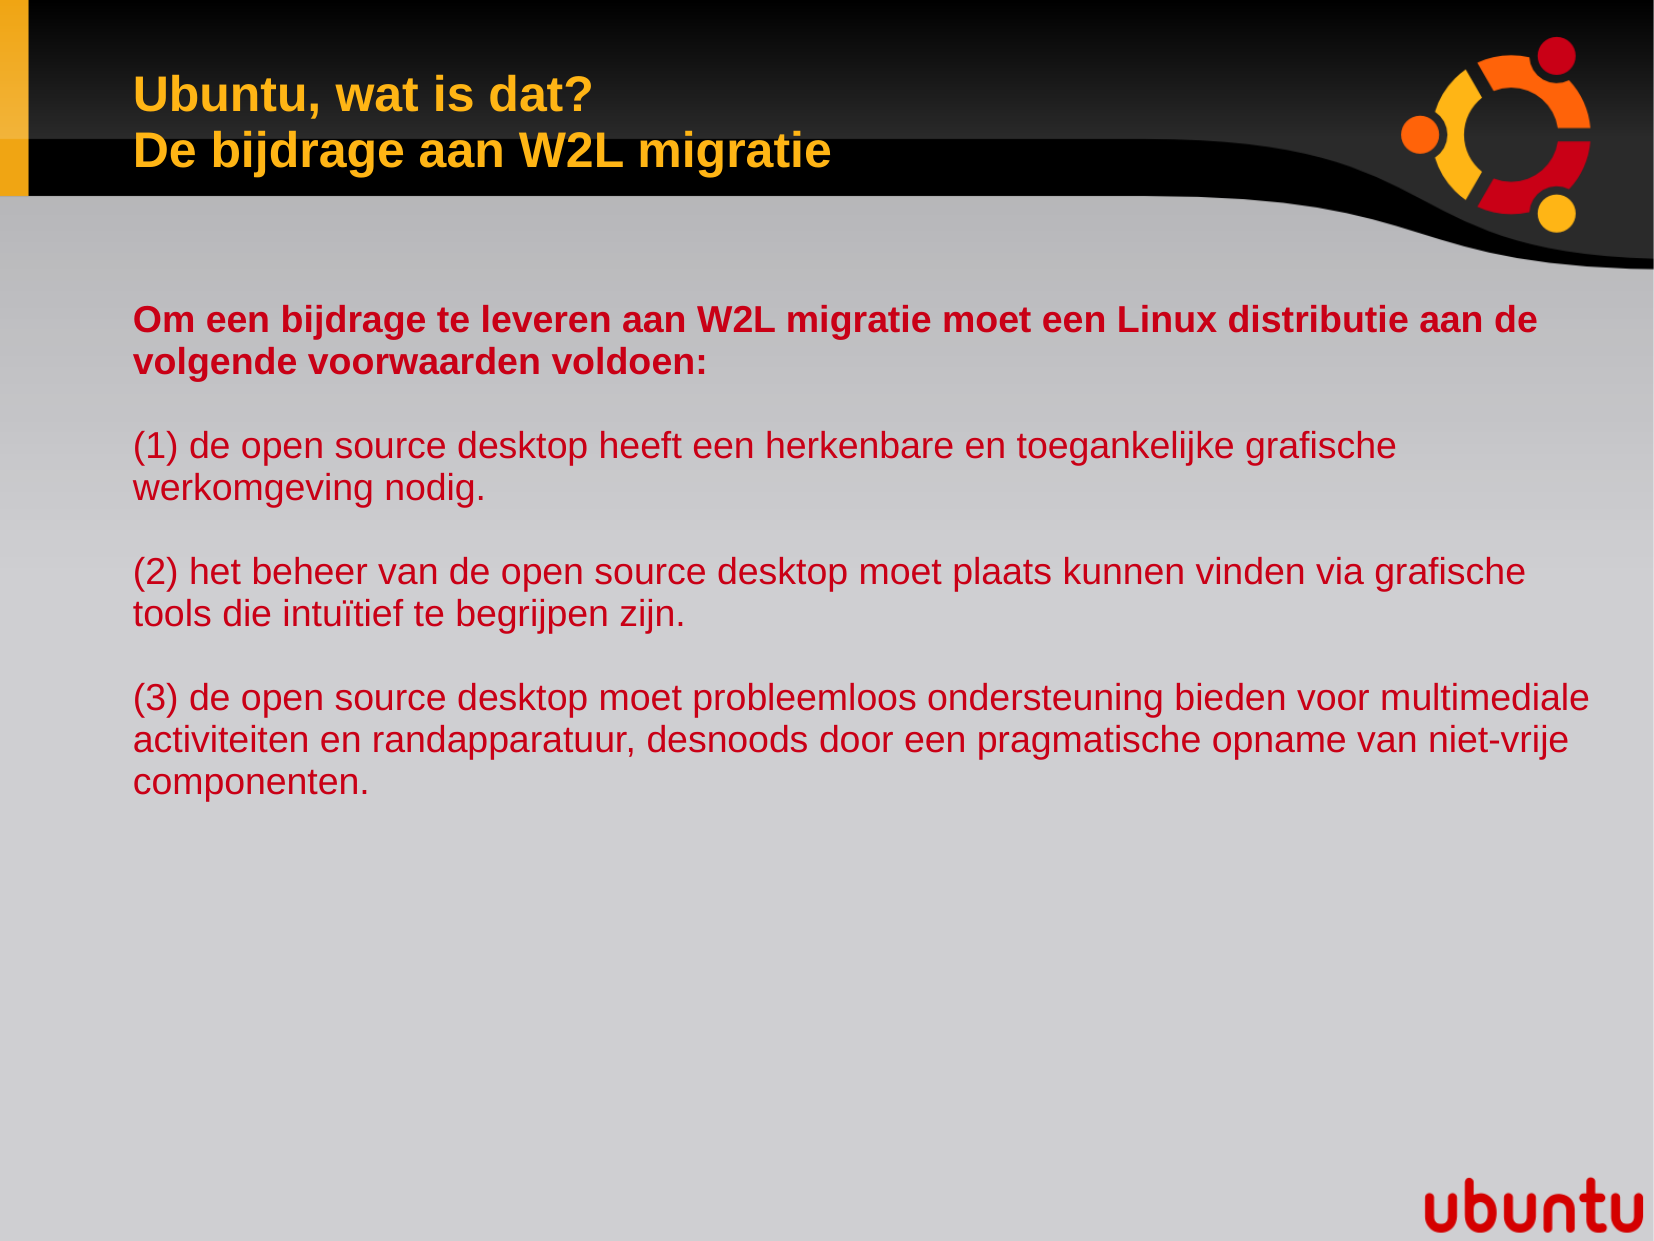

Ubuntu, wat is dat?
De bijdrage aan W2L migratie
Om een bijdrage te leveren aan W2L migratie moet een Linux distributie aan de volgende voorwaarden voldoen:
(1) de open source desktop heeft een herkenbare en toegankelijke grafische werkomgeving nodig.
(2) het beheer van de open source desktop moet plaats kunnen vinden via grafische tools die intuïtief te begrijpen zijn.
(3) de open source desktop moet probleemloos ondersteuning bieden voor multimediale activiteiten en randapparatuur, desnoods door een pragmatische opname van niet-vrije componenten.